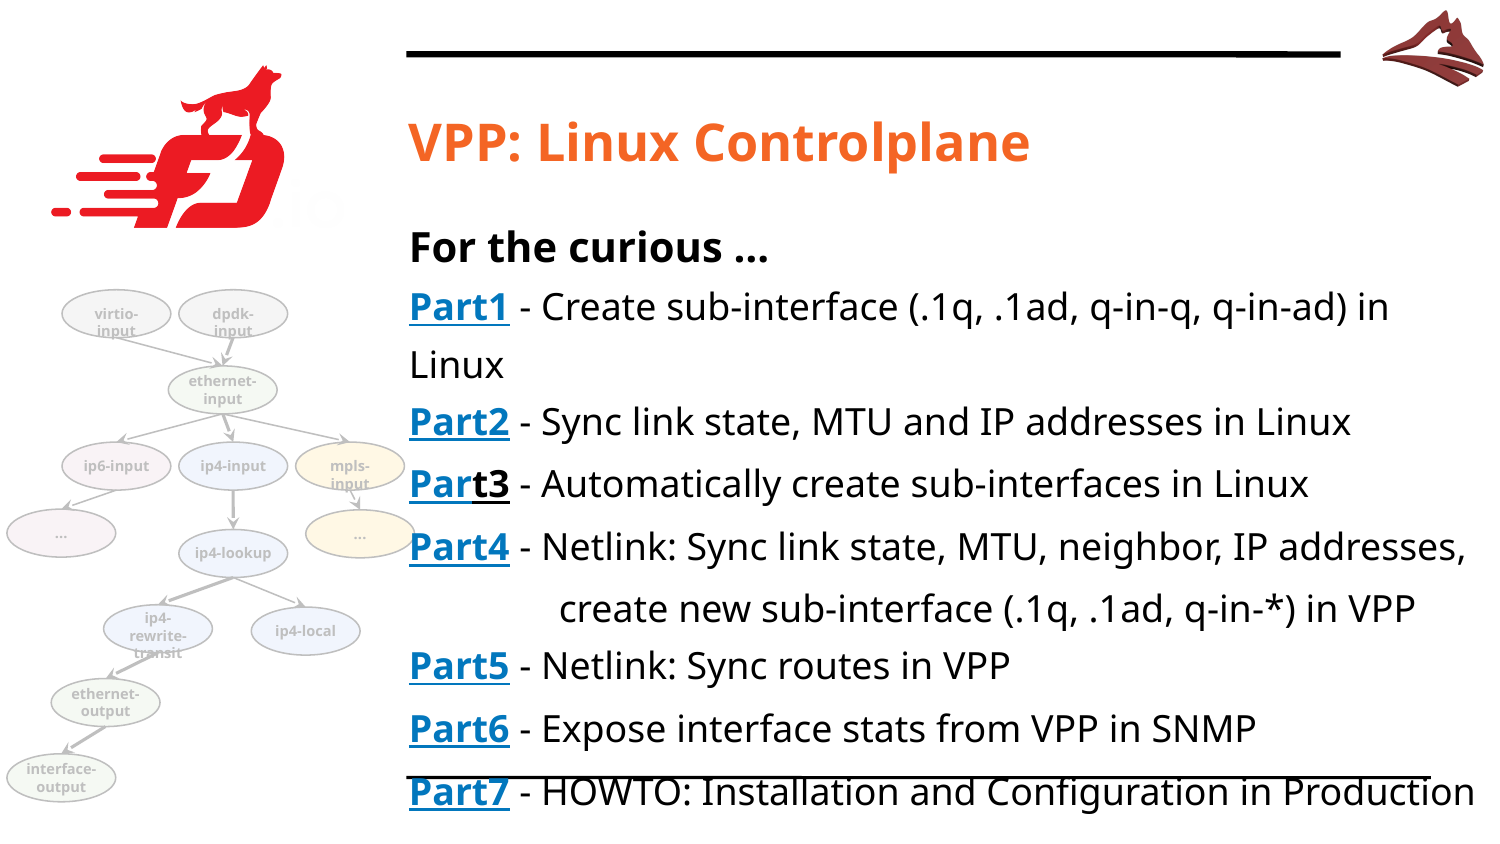

# VPP: Linux Controlplane
For the curious …
Part1 - Create sub-interface (.1q, .1ad, q-in-q, q-in-ad) in Linux
Part2 - Sync link state, MTU and IP addresses in Linux
Part3 - Automatically create sub-interfaces in Linux
Part4 - Netlink: Sync link state, MTU, neighbor, IP addresses,
		create new sub-interface (.1q, .1ad, q-in-*) in VPP
Part5 - Netlink: Sync routes in VPP
Part6 - Expose interface stats from VPP in SNMP
Part7 - HOWTO: Installation and Configuration in Production
*) Thanks to Neale Ranns, Matt Smith and Jon Loeliger for the collaboration
virtio-input
dpdk-input
ethernet-
input
ip6-input
ip4-input
mpls-input
...
...
ip4-lookup
ip4-rewrite-transit
ip4-local
ethernet-
output
interface-
output